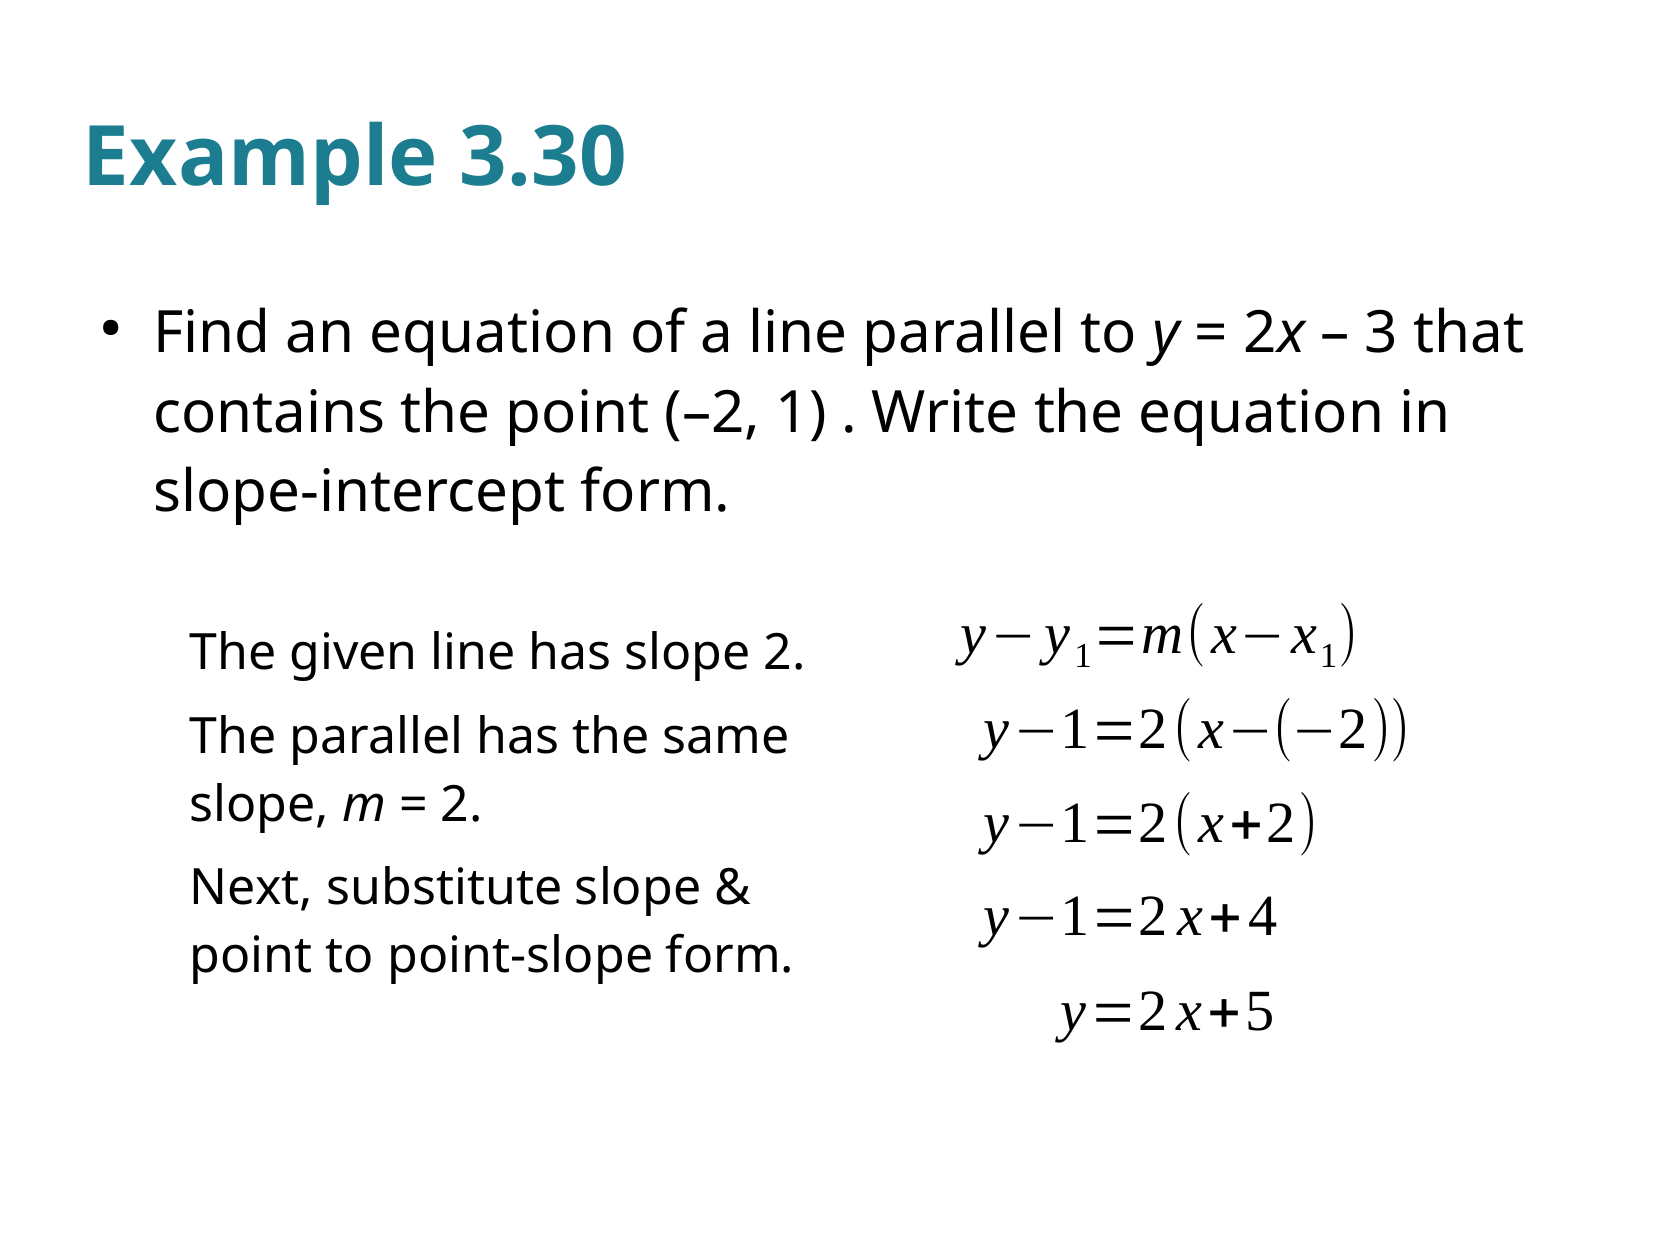

# Example 3.30
Find an equation of a line parallel to y = 2x – 3 that contains the point (–2, 1) . Write the equation in slope-intercept form.
The given line has slope 2.
The parallel has the same slope, m = 2.
Next, substitute slope & point to point-slope form.